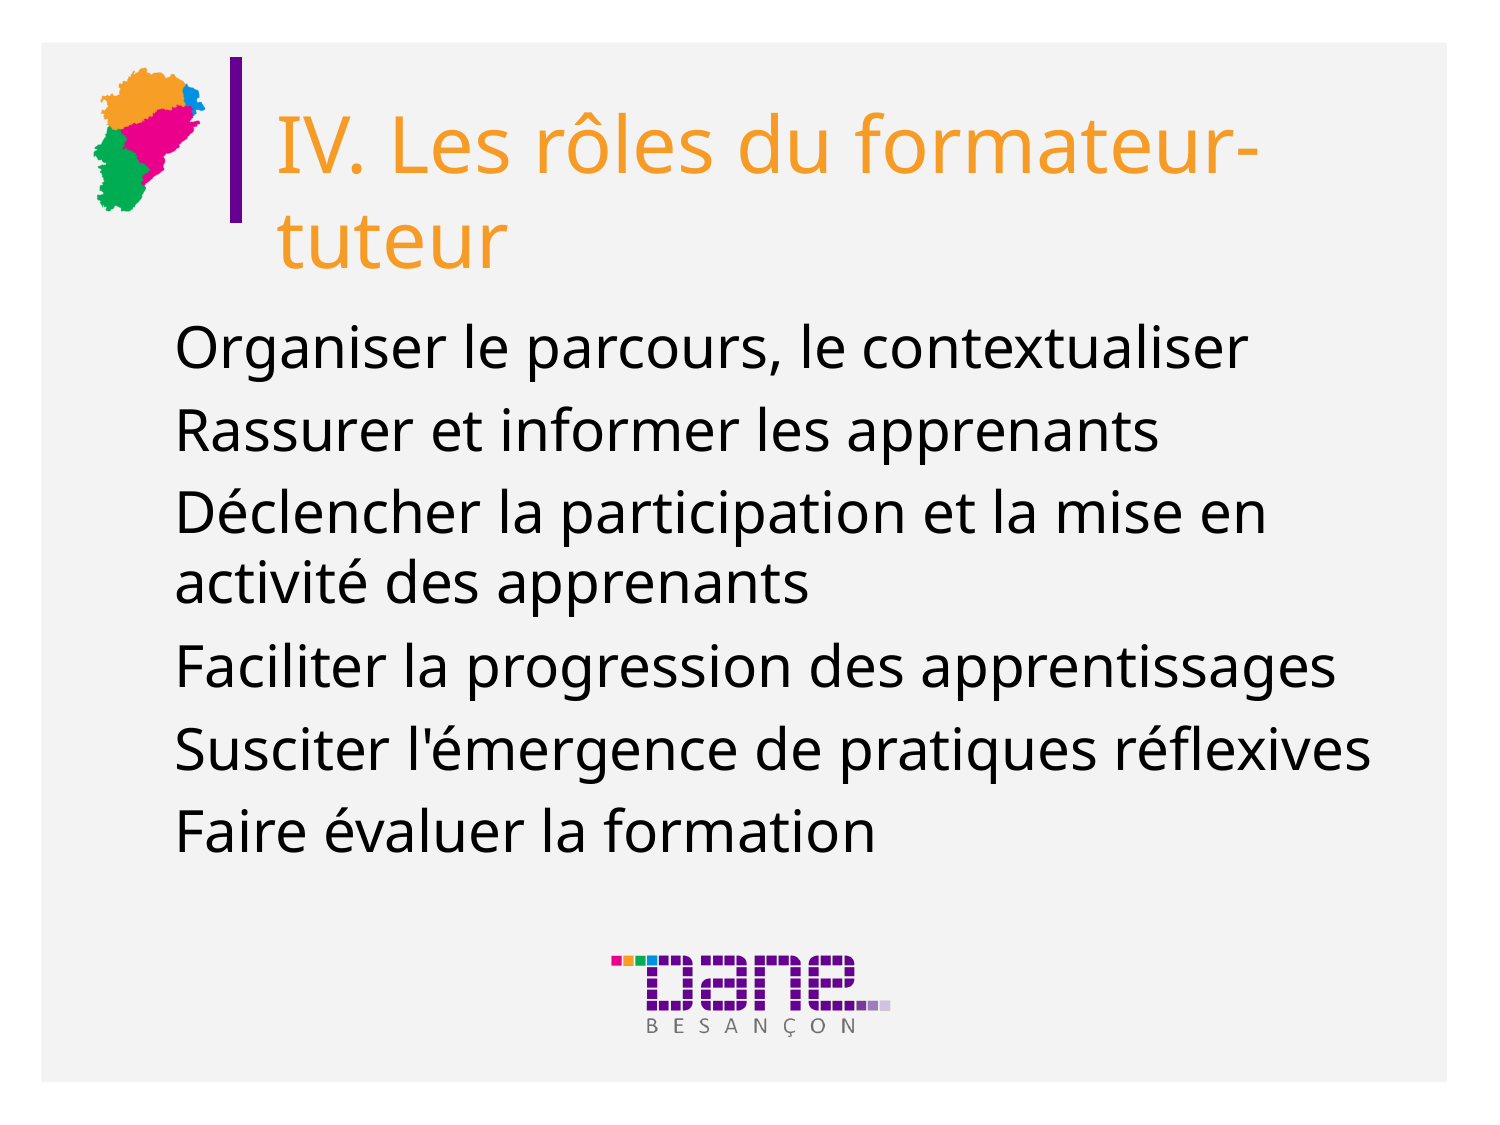

IV. Les rôles du formateur-tuteur
Organiser le parcours, le contextualiser
Rassurer et informer les apprenants
Déclencher la participation et la mise en activité des apprenants
Faciliter la progression des apprentissages
Susciter l'émergence de pratiques réflexives
Faire évaluer la formation